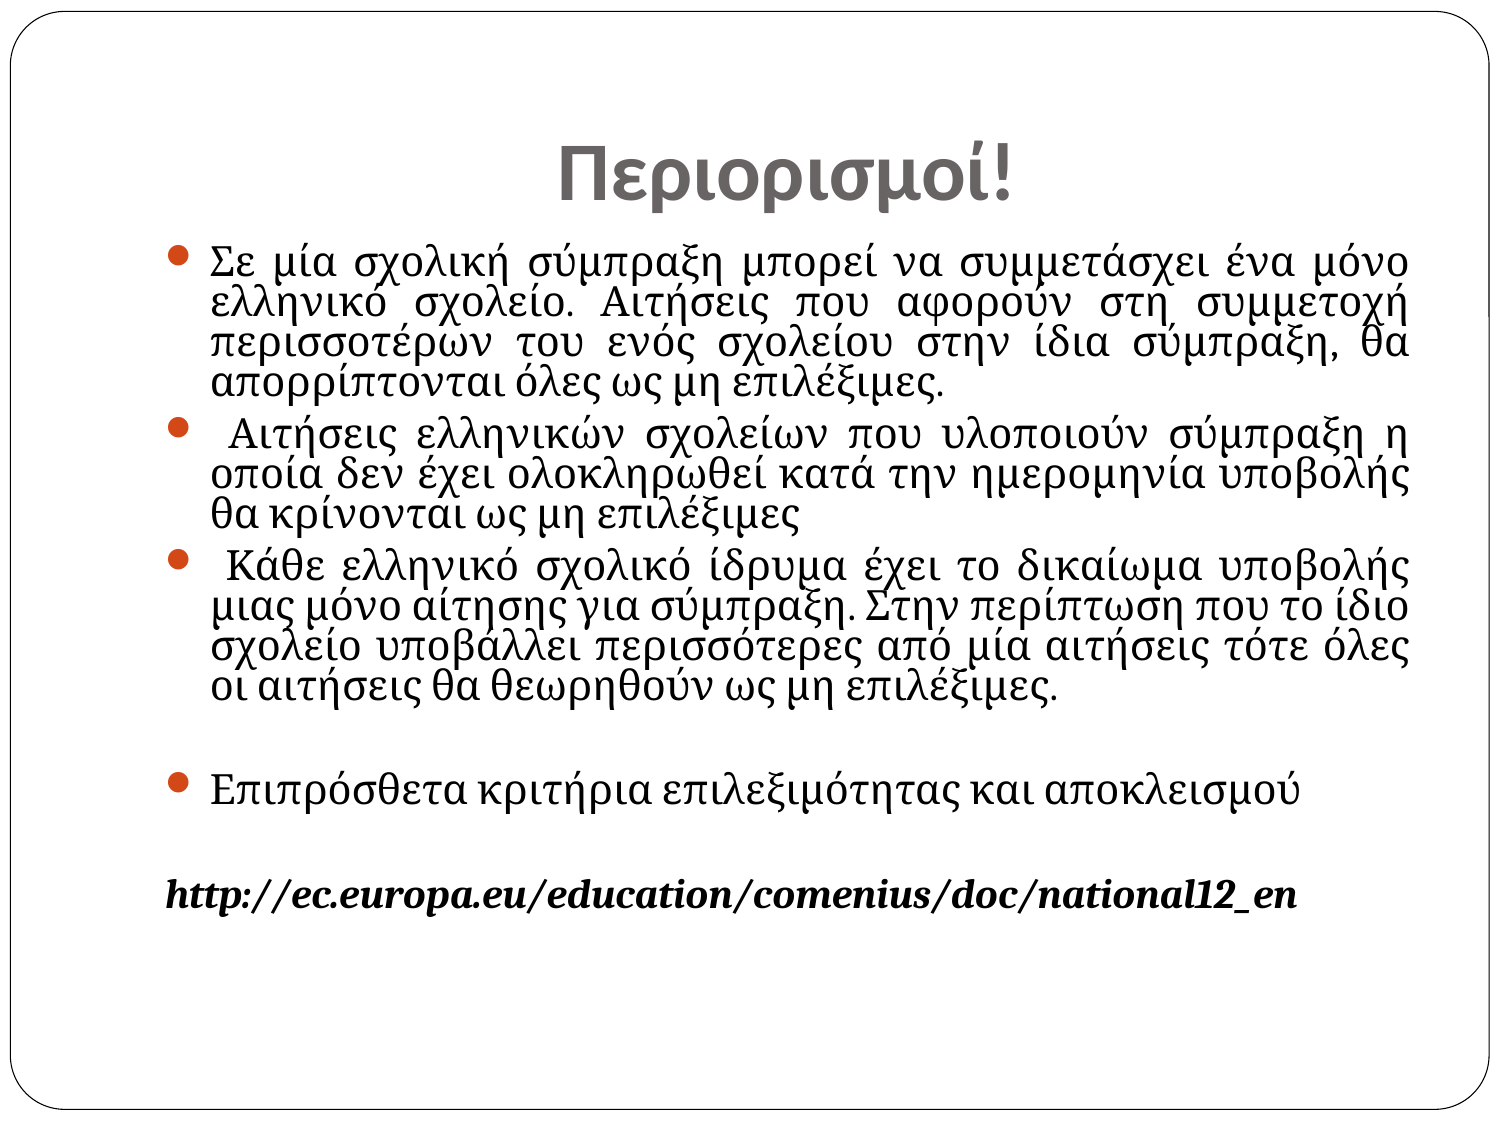

# Περιορισμοί!
Σε μία σχολική σύμπραξη μπορεί να συμμετάσχει ένα μόνο ελληνικό σχολείο. Αιτήσεις που αφορούν στη συμμετοχή περισσοτέρων του ενός σχολείου στην ίδια σύμπραξη, θα απορρίπτονται όλες ως μη επιλέξιμες.
 Αιτήσεις ελληνικών σχολείων που υλοποιούν σύμπραξη η οποία δεν έχει ολοκληρωθεί κατά την ημερομηνία υποβολής θα κρίνονται ως μη επιλέξιμες
 Κάθε ελληνικό σχολικό ίδρυμα έχει το δικαίωμα υποβολής μιας μόνο αίτησης για σύμπραξη. Στην περίπτωση που το ίδιο σχολείο υποβάλλει περισσότερες από μία αιτήσεις τότε όλες οι αιτήσεις θα θεωρηθούν ως μη επιλέξιμες.
Επιπρόσθετα κριτήρια επιλεξιμότητας και αποκλεισμού
http://ec.europa.eu/education/comenius/doc/national12_en